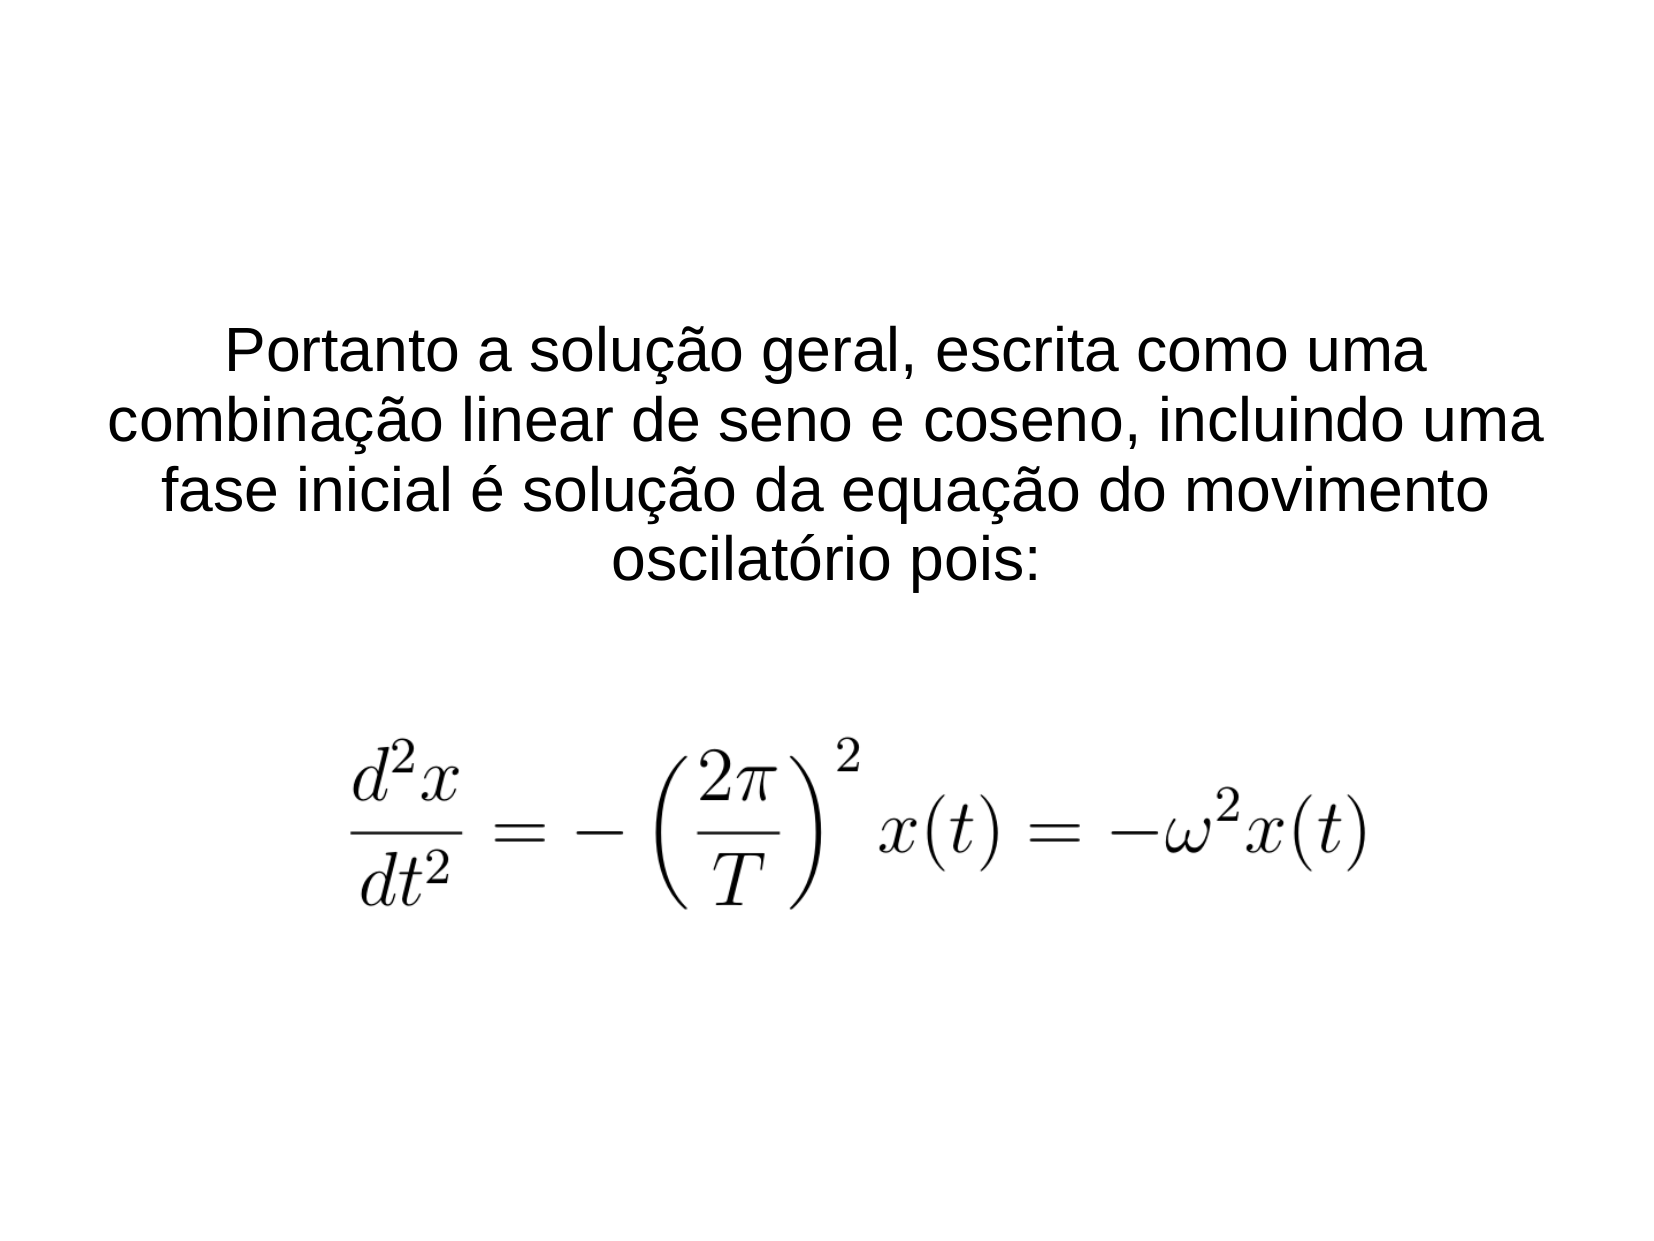

# Portanto a solução geral, escrita como uma combinação linear de seno e coseno, incluindo uma fase inicial é solução da equação do movimento oscilatório pois: